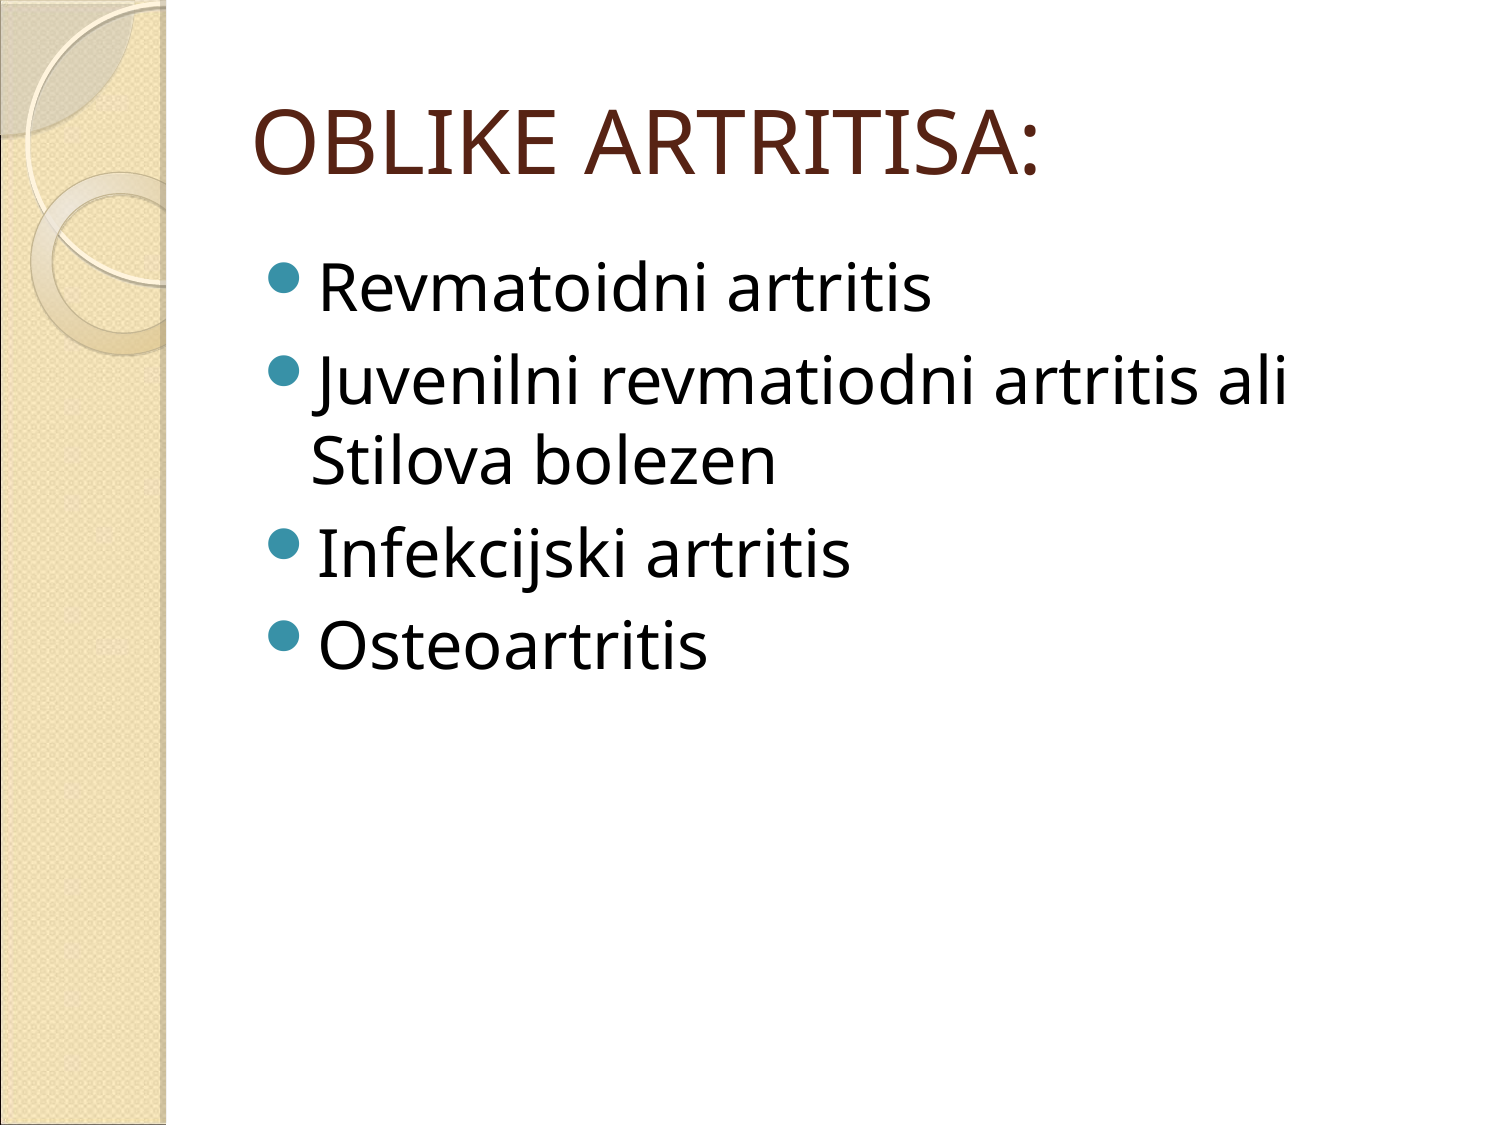

# OBLIKE ARTRITISA:
Revmatoidni artritis
Juvenilni revmatiodni artritis ali Stilova bolezen
Infekcijski artritis
Osteoartritis